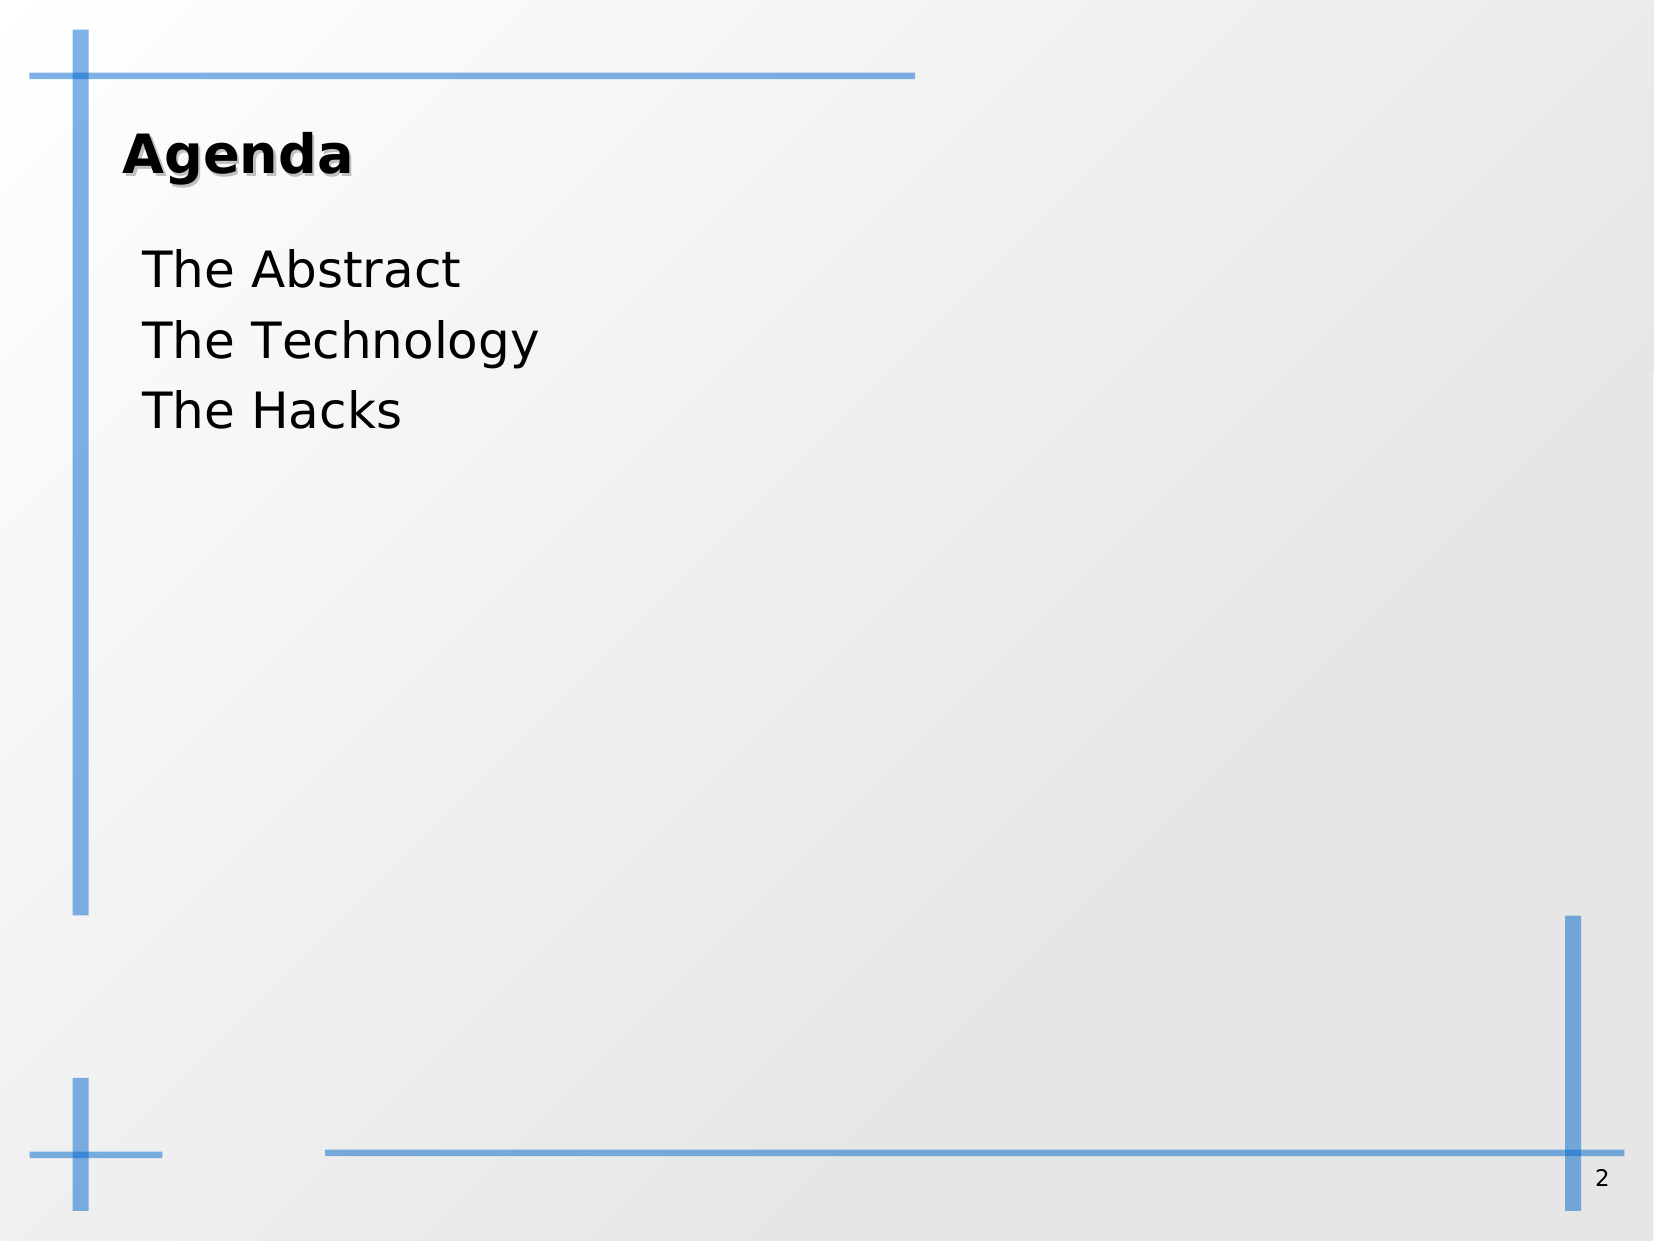

# Agenda
The Abstract
The Technology
The Hacks